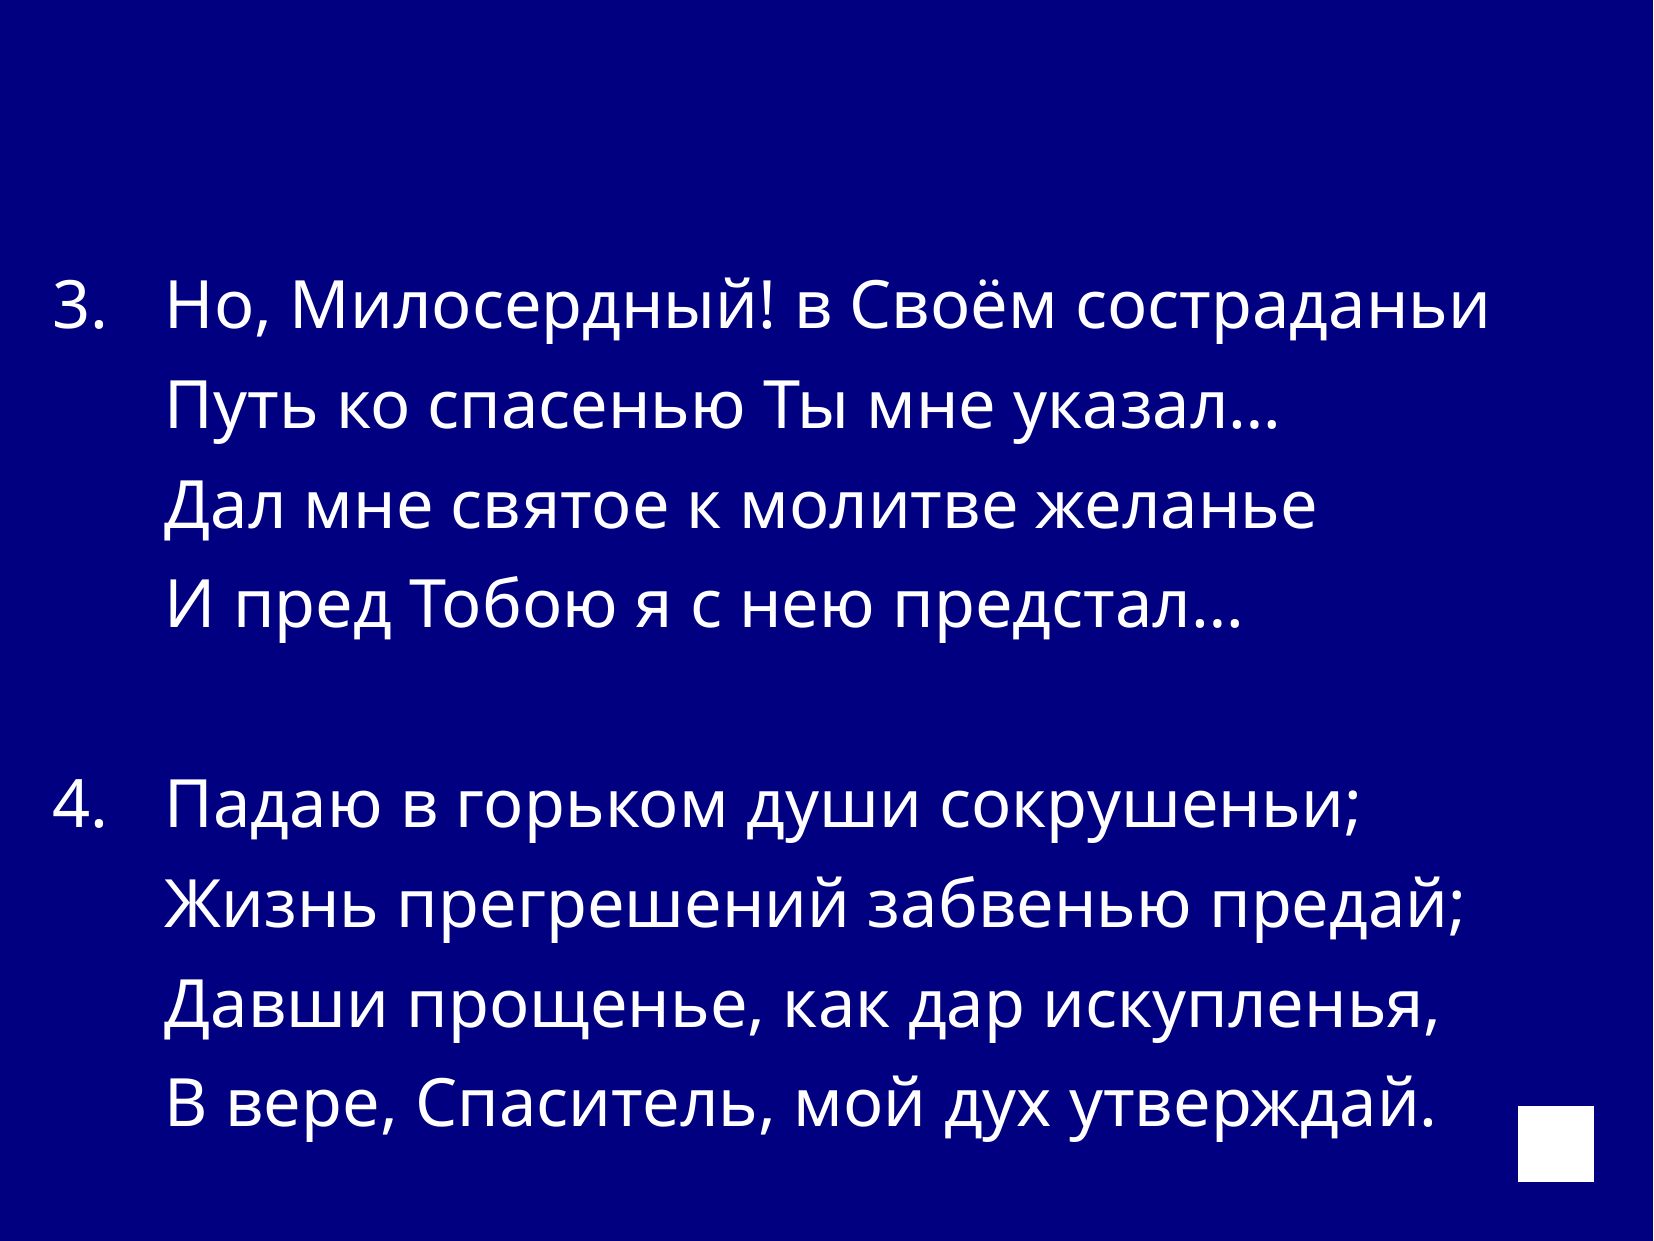

3.	Но, Милосердный! в Своём состраданьи
	Путь ко спасенью Ты мне указал…
	Дал мне святое к молитве желанье
	И пред Тобою я с нею предстал…
4.	Падаю в горьком души сокрушеньи;
	Жизнь прегрешений забвенью предай;
	Давши прощенье, как дар искупленья,
	В вере, Спаситель, мой дух утверждай.